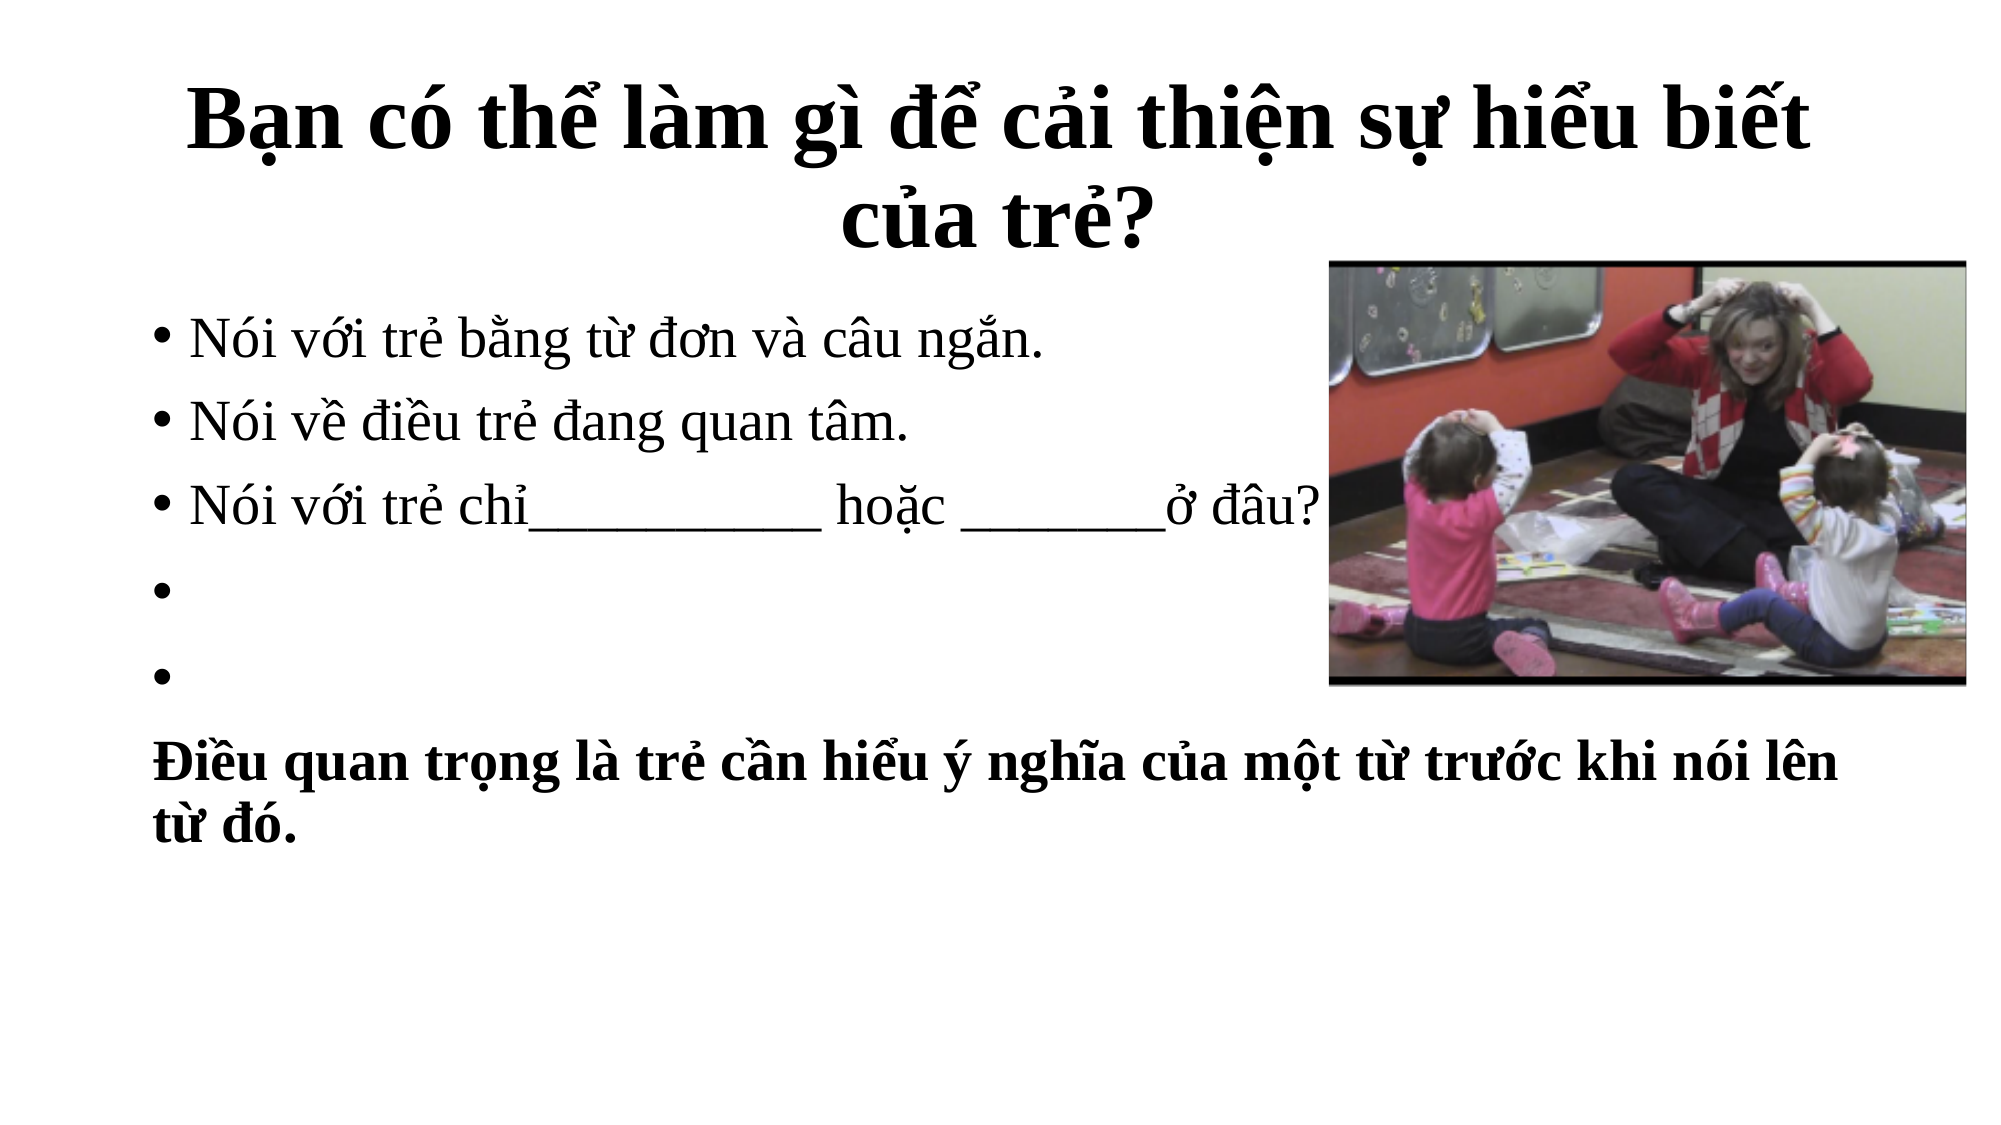

# Bạn có thể làm gì để cải thiện sự hiểu biết của trẻ?
Nói với trẻ bằng từ đơn và câu ngắn.
Nói về điều trẻ đang quan tâm.
Nói với trẻ chỉ__________ hoặc _______ở đâu?
Điều quan trọng là trẻ cần hiểu ý nghĩa của một từ trước khi nói lên từ đó.